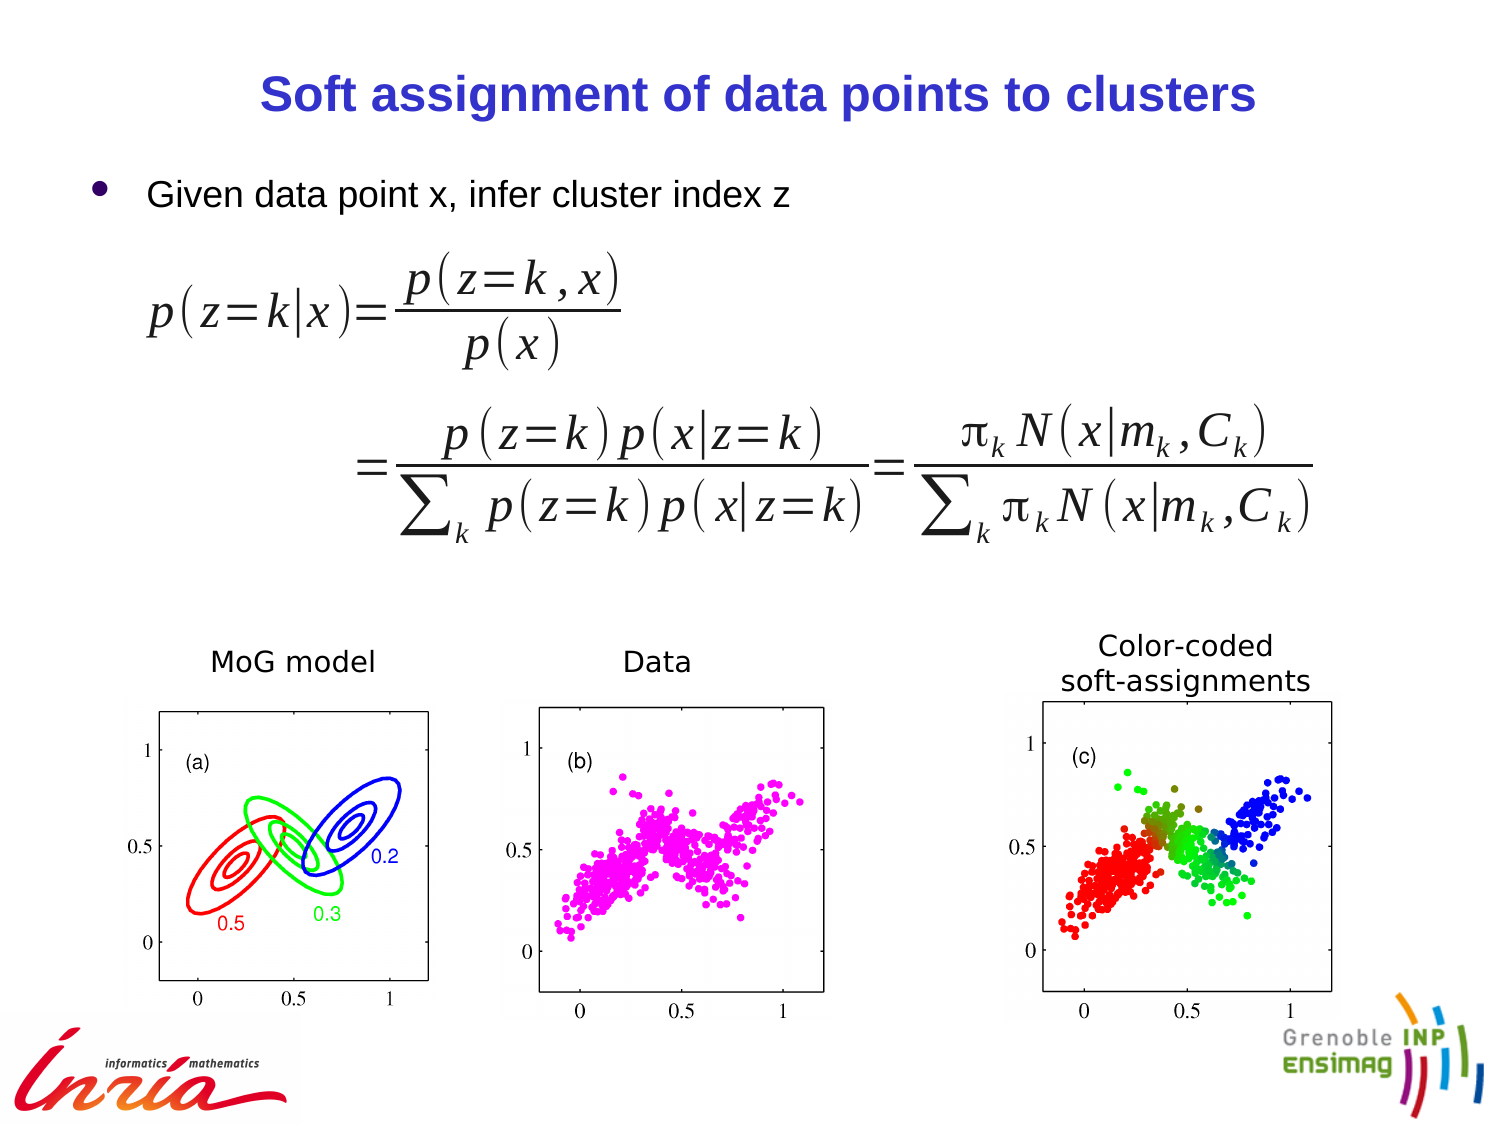

# Soft assignment of data points to clusters
Given data point x, infer cluster index z
Color-coded
soft-assignments
MoG model
Data